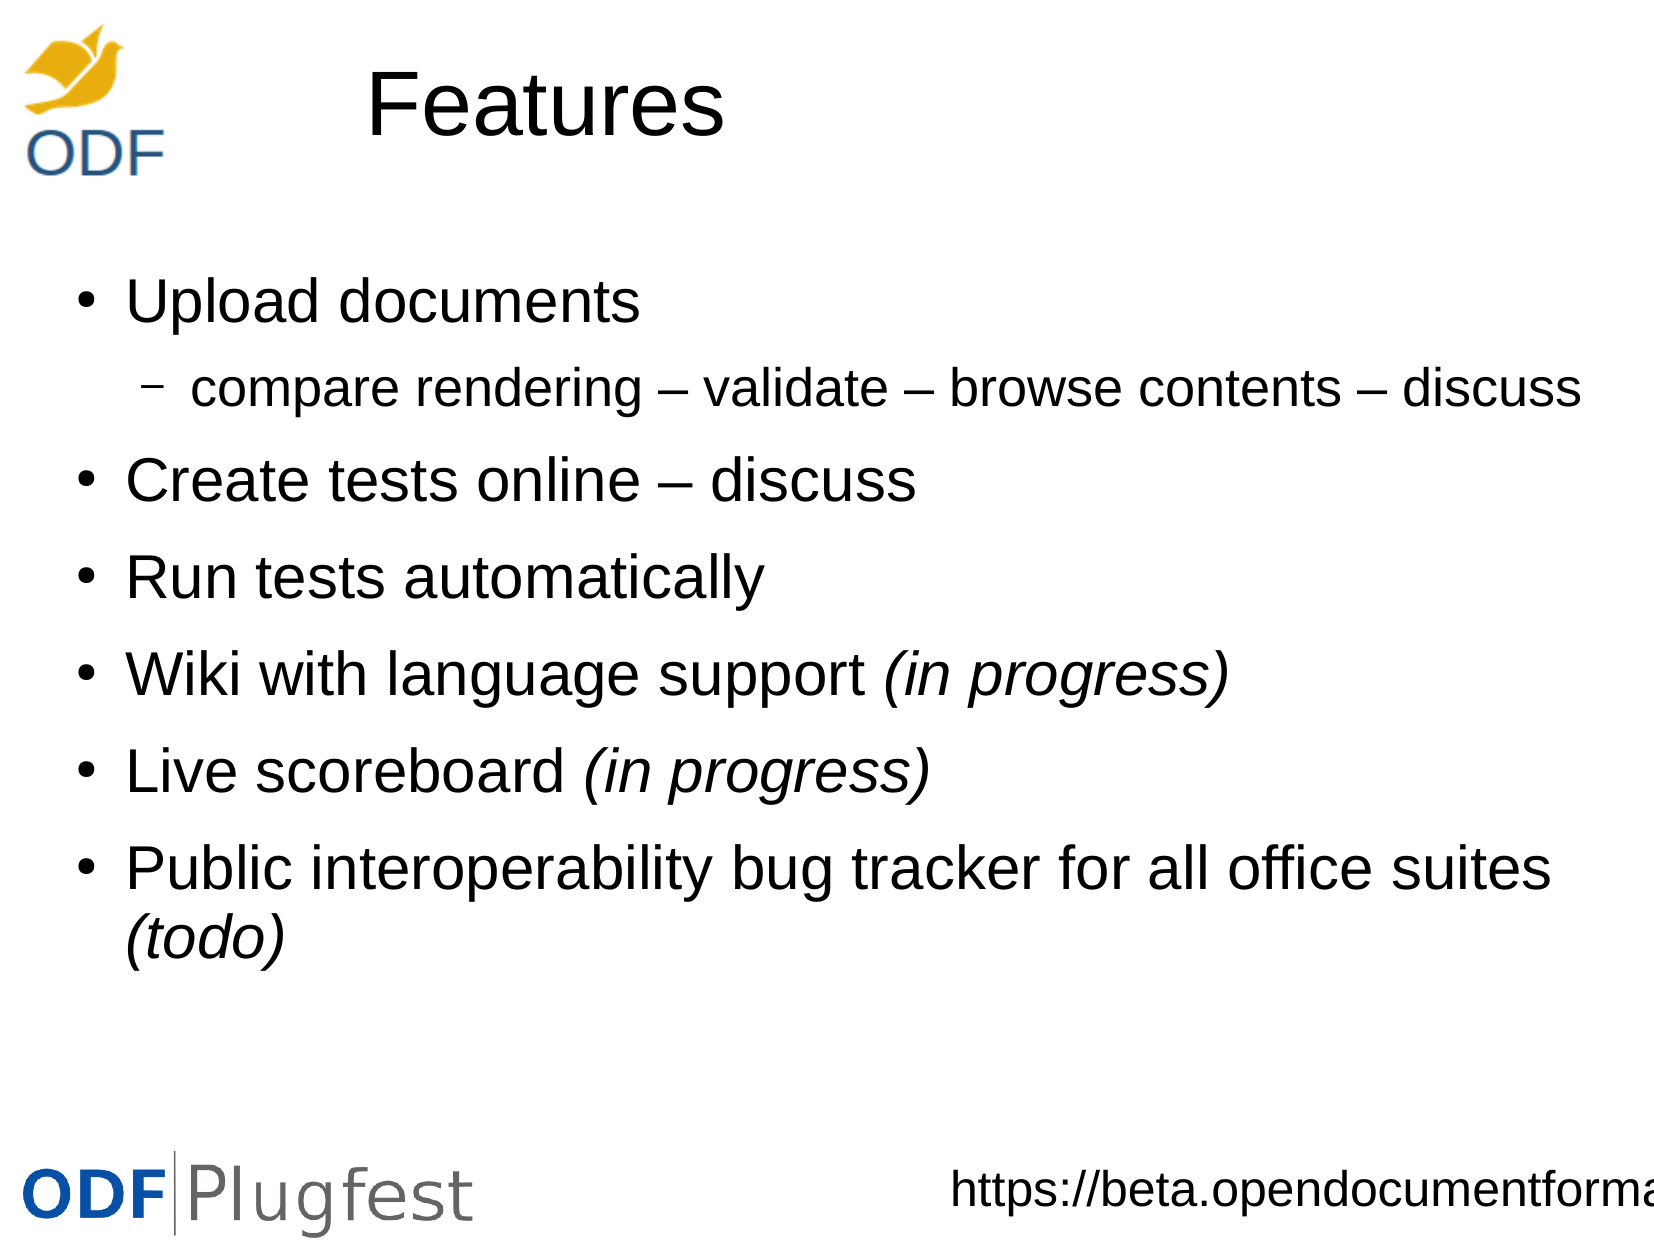

# Features
Upload documents
compare rendering – validate – browse contents – discuss
Create tests online – discuss
Run tests automatically
Wiki with language support (in progress)
Live scoreboard (in progress)
Public interoperability bug tracker for all office suites (todo)
https://beta.opendocumentformat.org